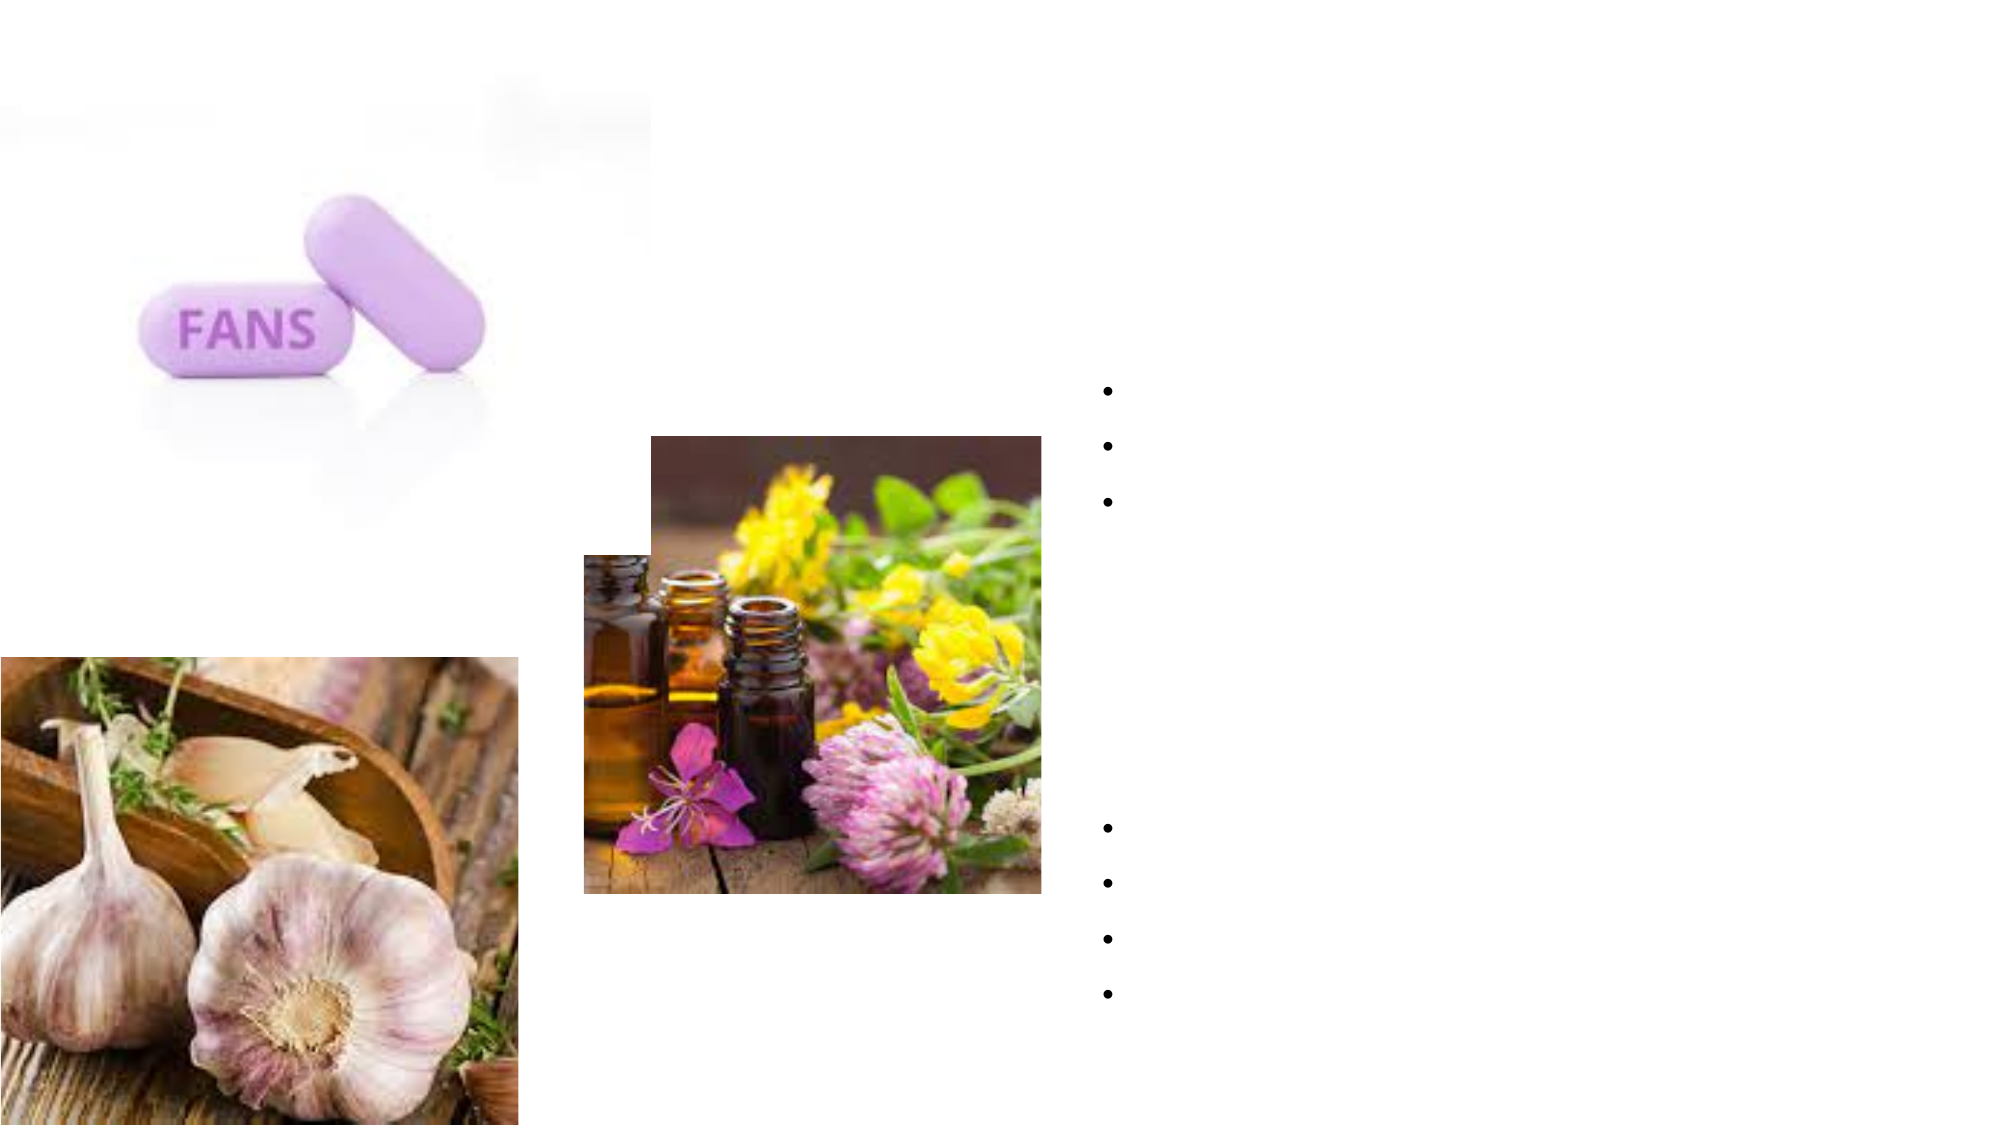

# Effetti collaterali e controindicazioni
Se la pianta o le sue preparazioni vengono assunte ad alte dosi, potrebbero manifestarsi effetti collaterali come:
Nausea
Vomito
Dolori gastrici
L'utilizzo è controindicato in caso d'ipersensibilità accertata verso uno o più componenti, in pazienti affetti da ulceregastrointestinali, iperacidità e/o da gastriti e durante la gravidanza e l’allattamento.
Inoltre l’utilizzo di centaurea ha evidenziato interazioni farmacologiche con conseguente aumento della gastrolesività di:
FANS
Amari
Aglio
Olii essenziali